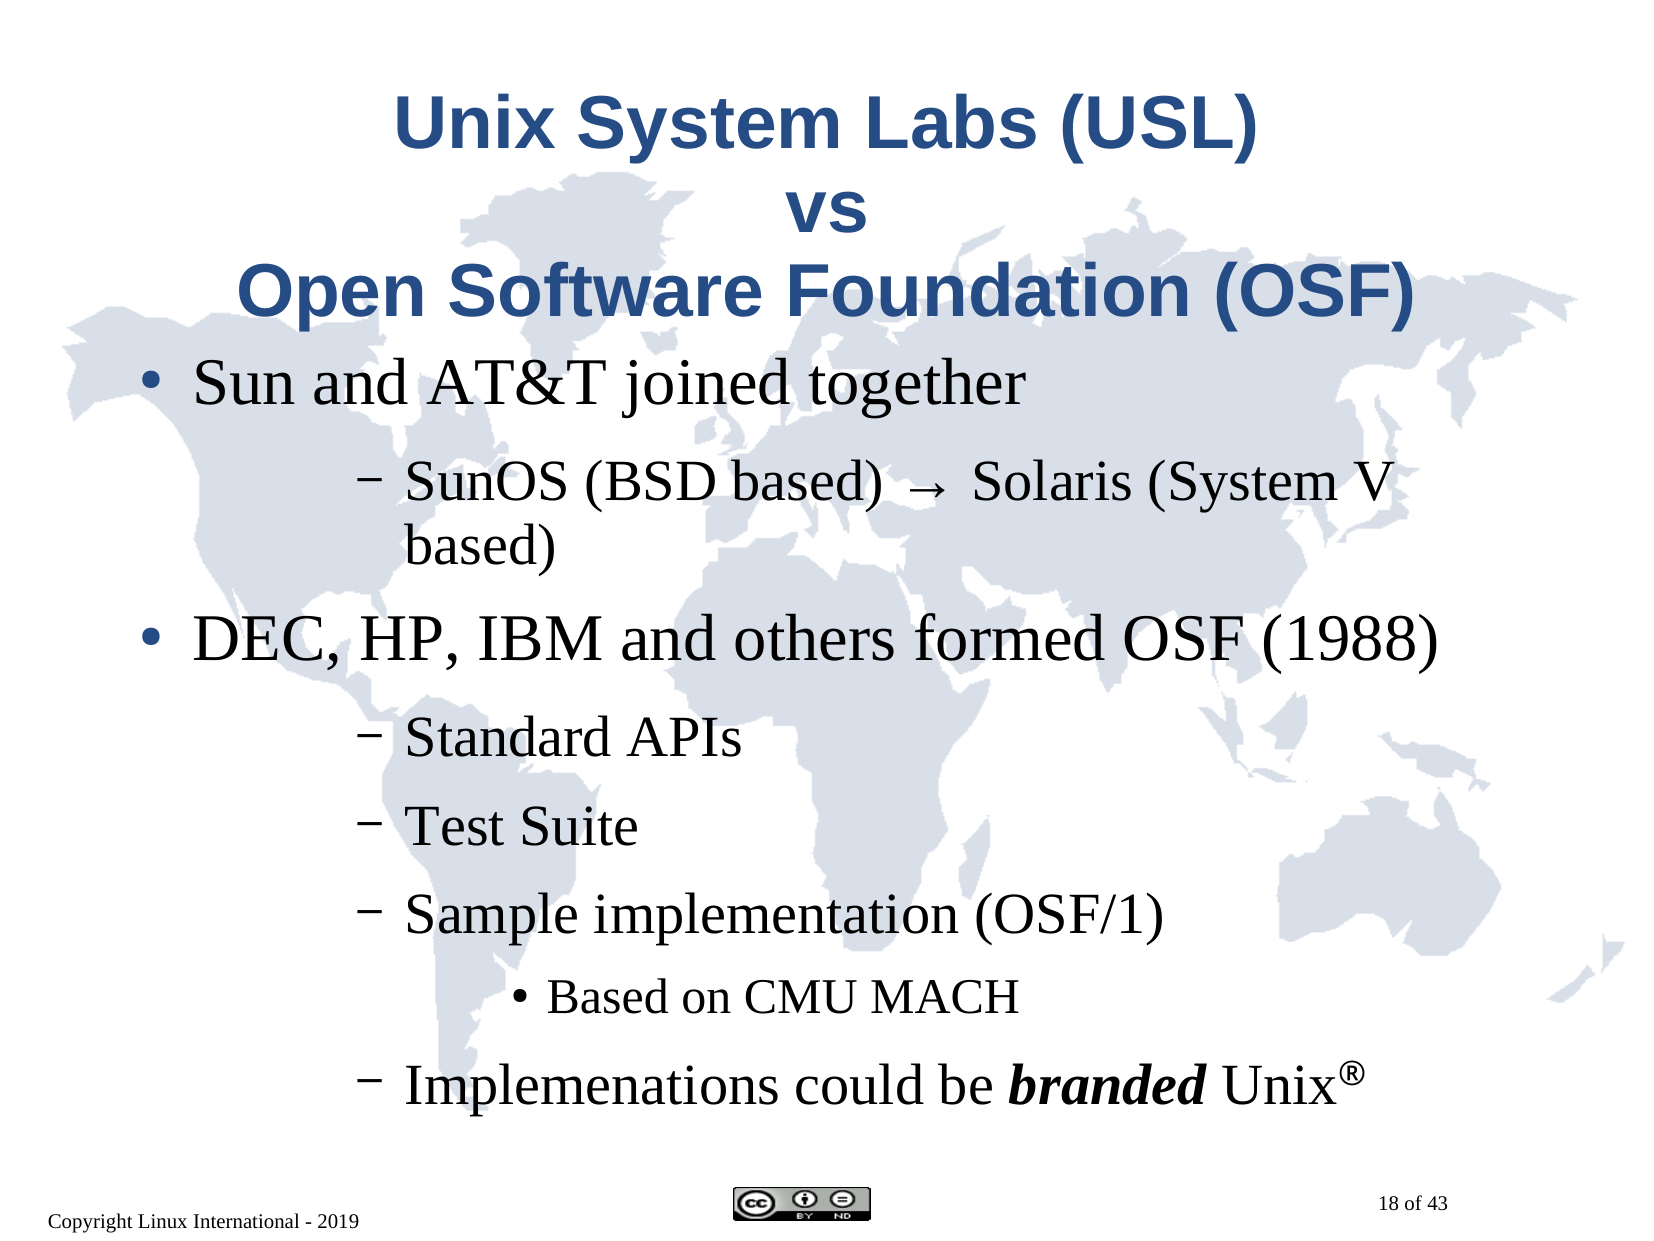

# Unix System Labs (USL) vs Open Software Foundation (OSF)
Sun and AT&T joined together
SunOS (BSD based) → Solaris (System V based)
DEC, HP, IBM and others formed OSF (1988)
Standard APIs
Test Suite
Sample implementation (OSF/1)
Based on CMU MACH
Implemenations could be branded Unix®